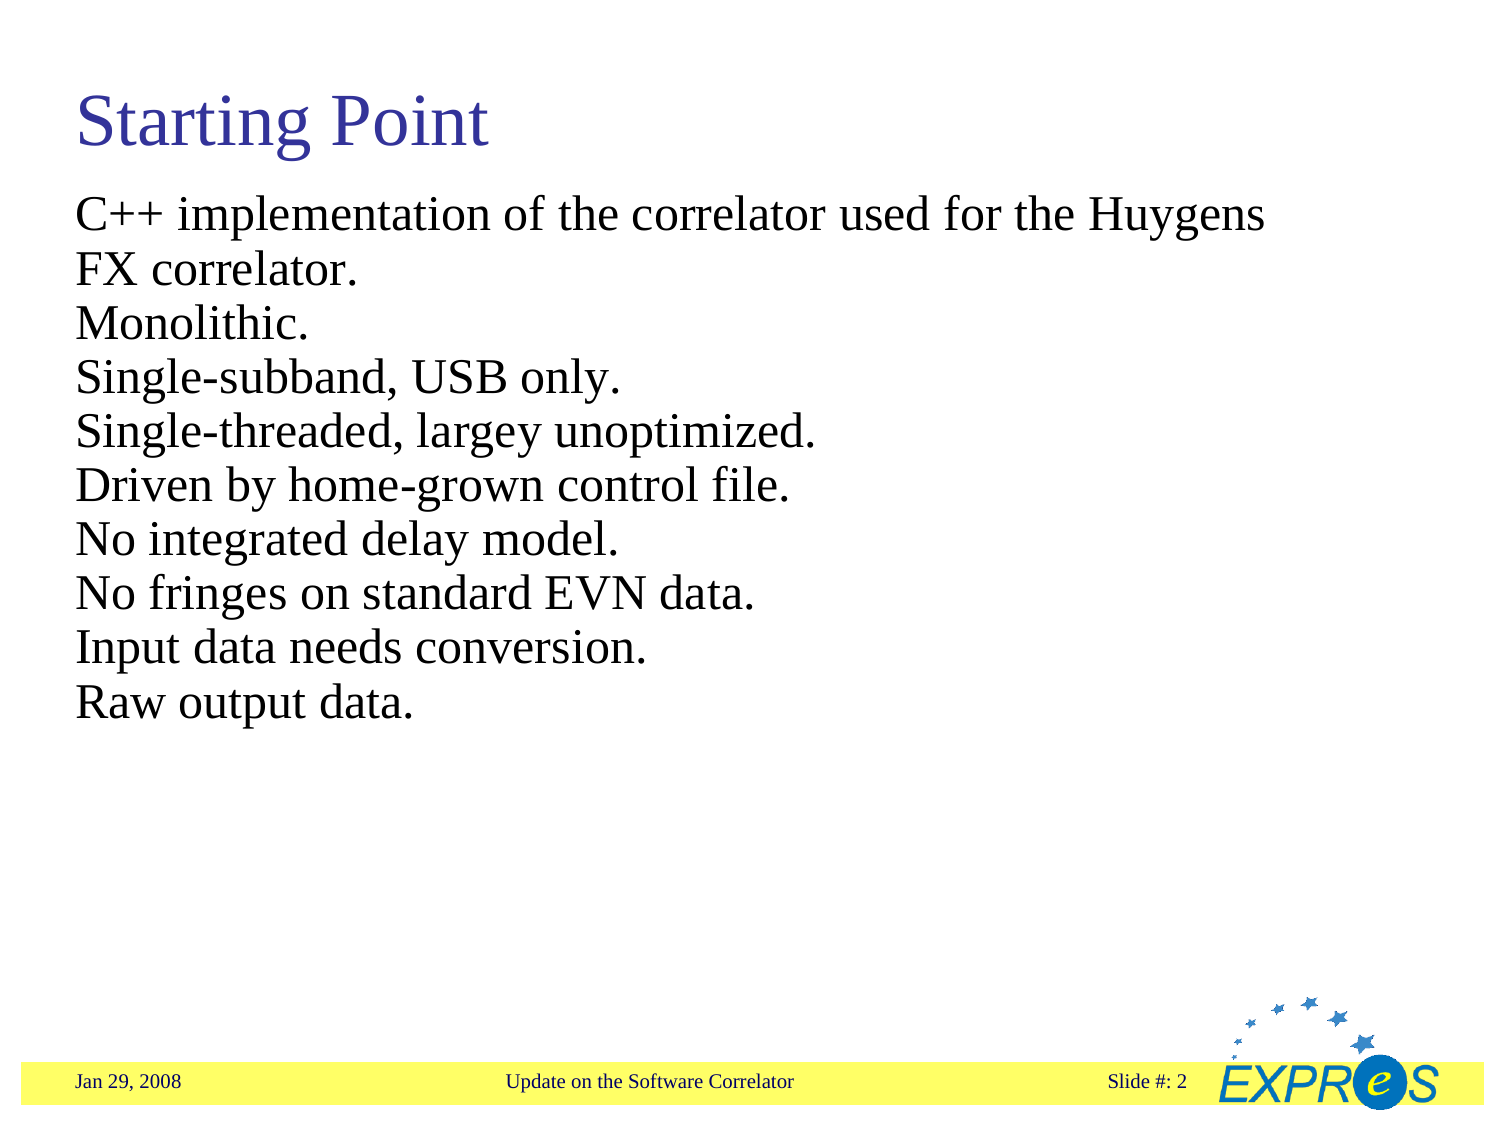

# Starting Point
C++ implementation of the correlator used for the Huygens
FX correlator.
Monolithic.
Single-subband, USB only.
Single-threaded, largey unoptimized.
Driven by home-grown control file.
No integrated delay model.
No fringes on standard EVN data.
Input data needs conversion.
Raw output data.